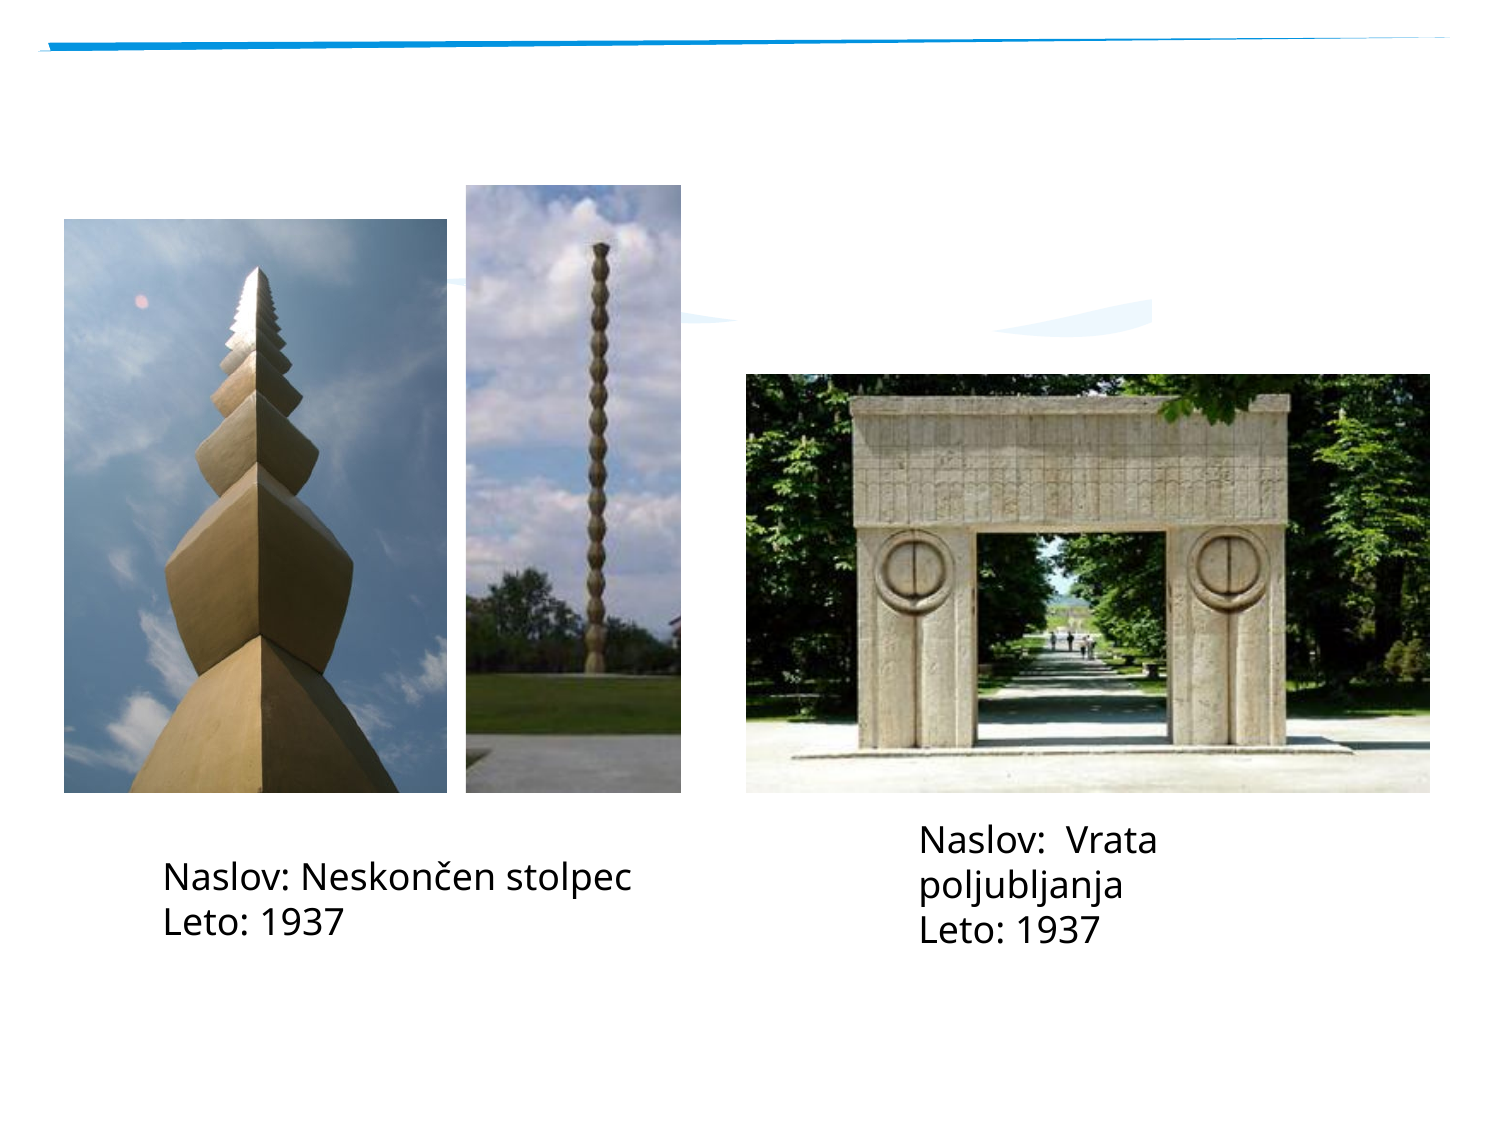

Naslov: Vrata poljubljanja
Leto: 1937
Naslov: Neskončen stolpec
Leto: 1937